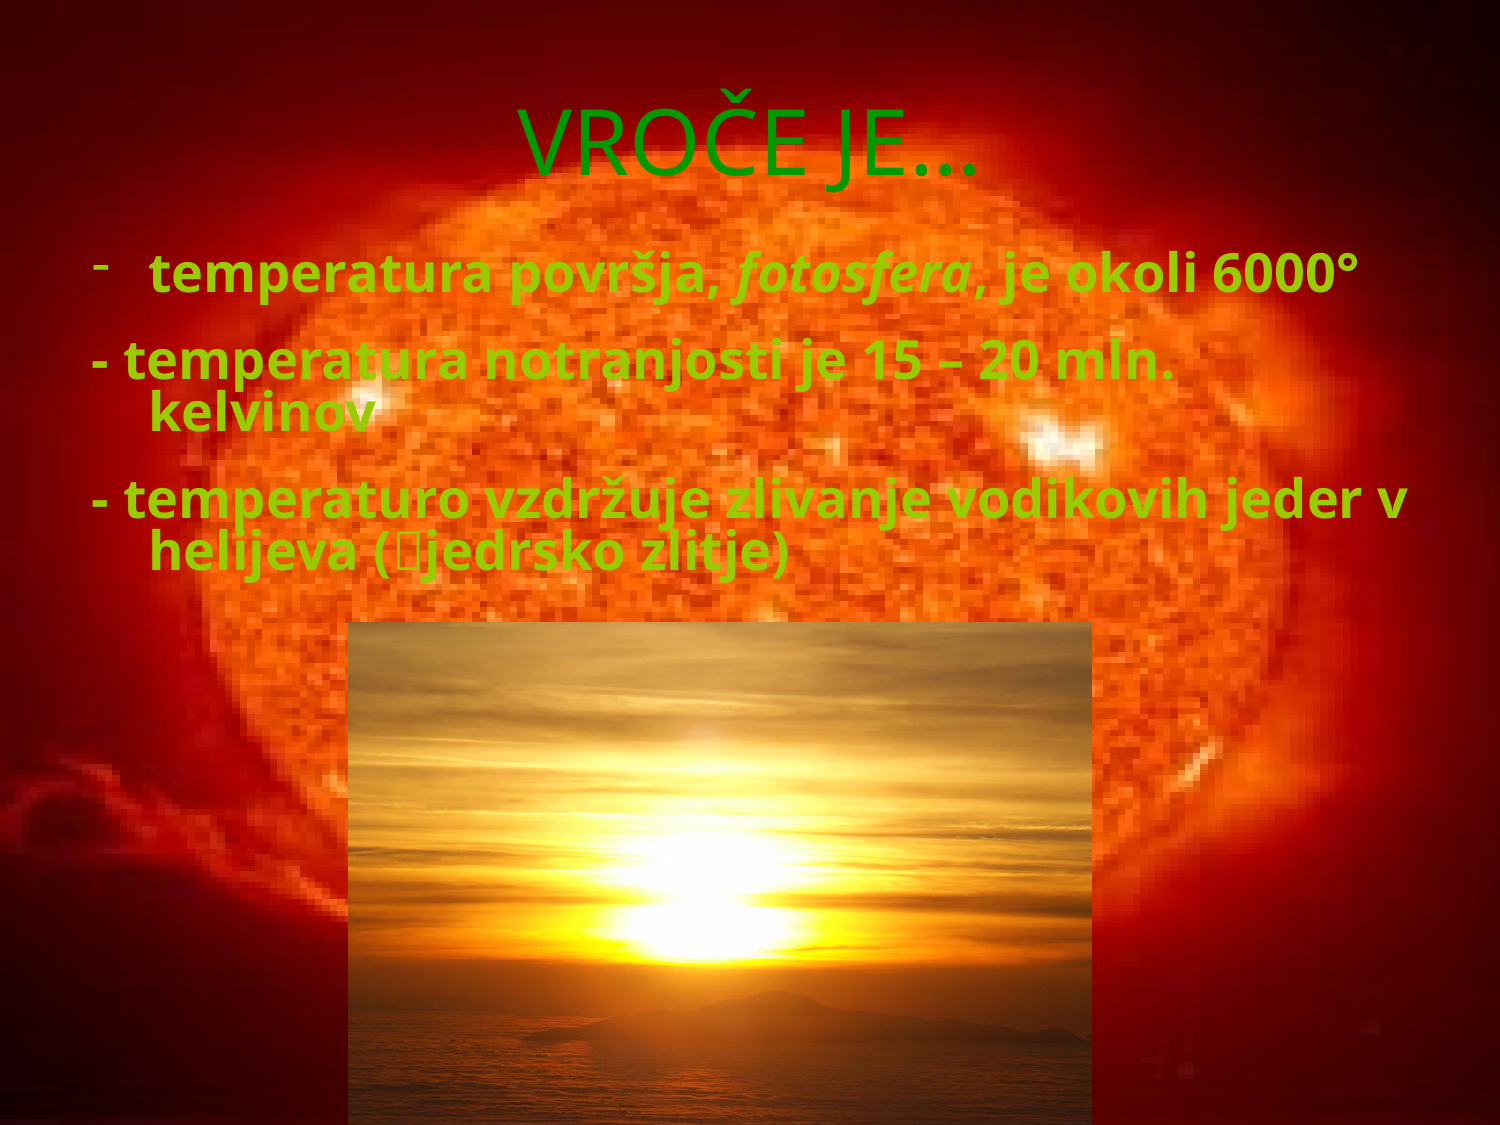

# VROČE JE…
temperatura površja, fotosfera, je okoli 6000°
- temperatura notranjosti je 15 – 20 mln. kelvinov
- temperaturo vzdržuje zlivanje vodikovih jeder v helijeva (jedrsko zlitje)